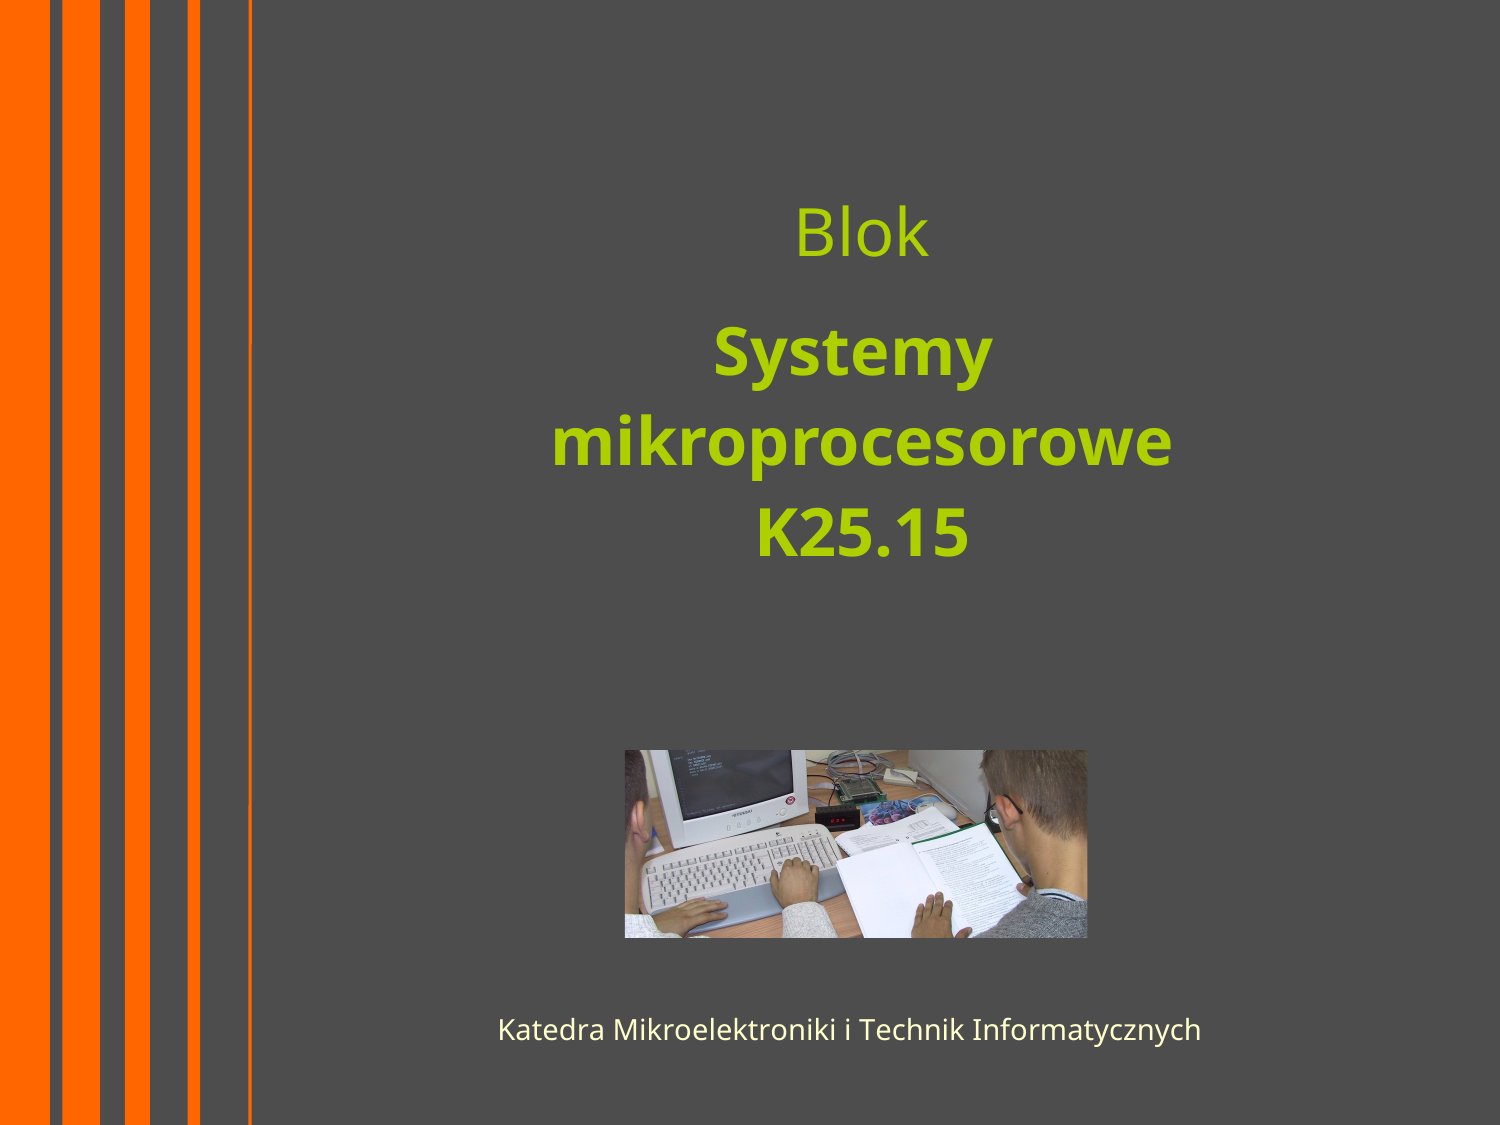

# Blok Systemy mikroprocesorowe K25.15
Katedra Mikroelektroniki i Technik Informatycznych